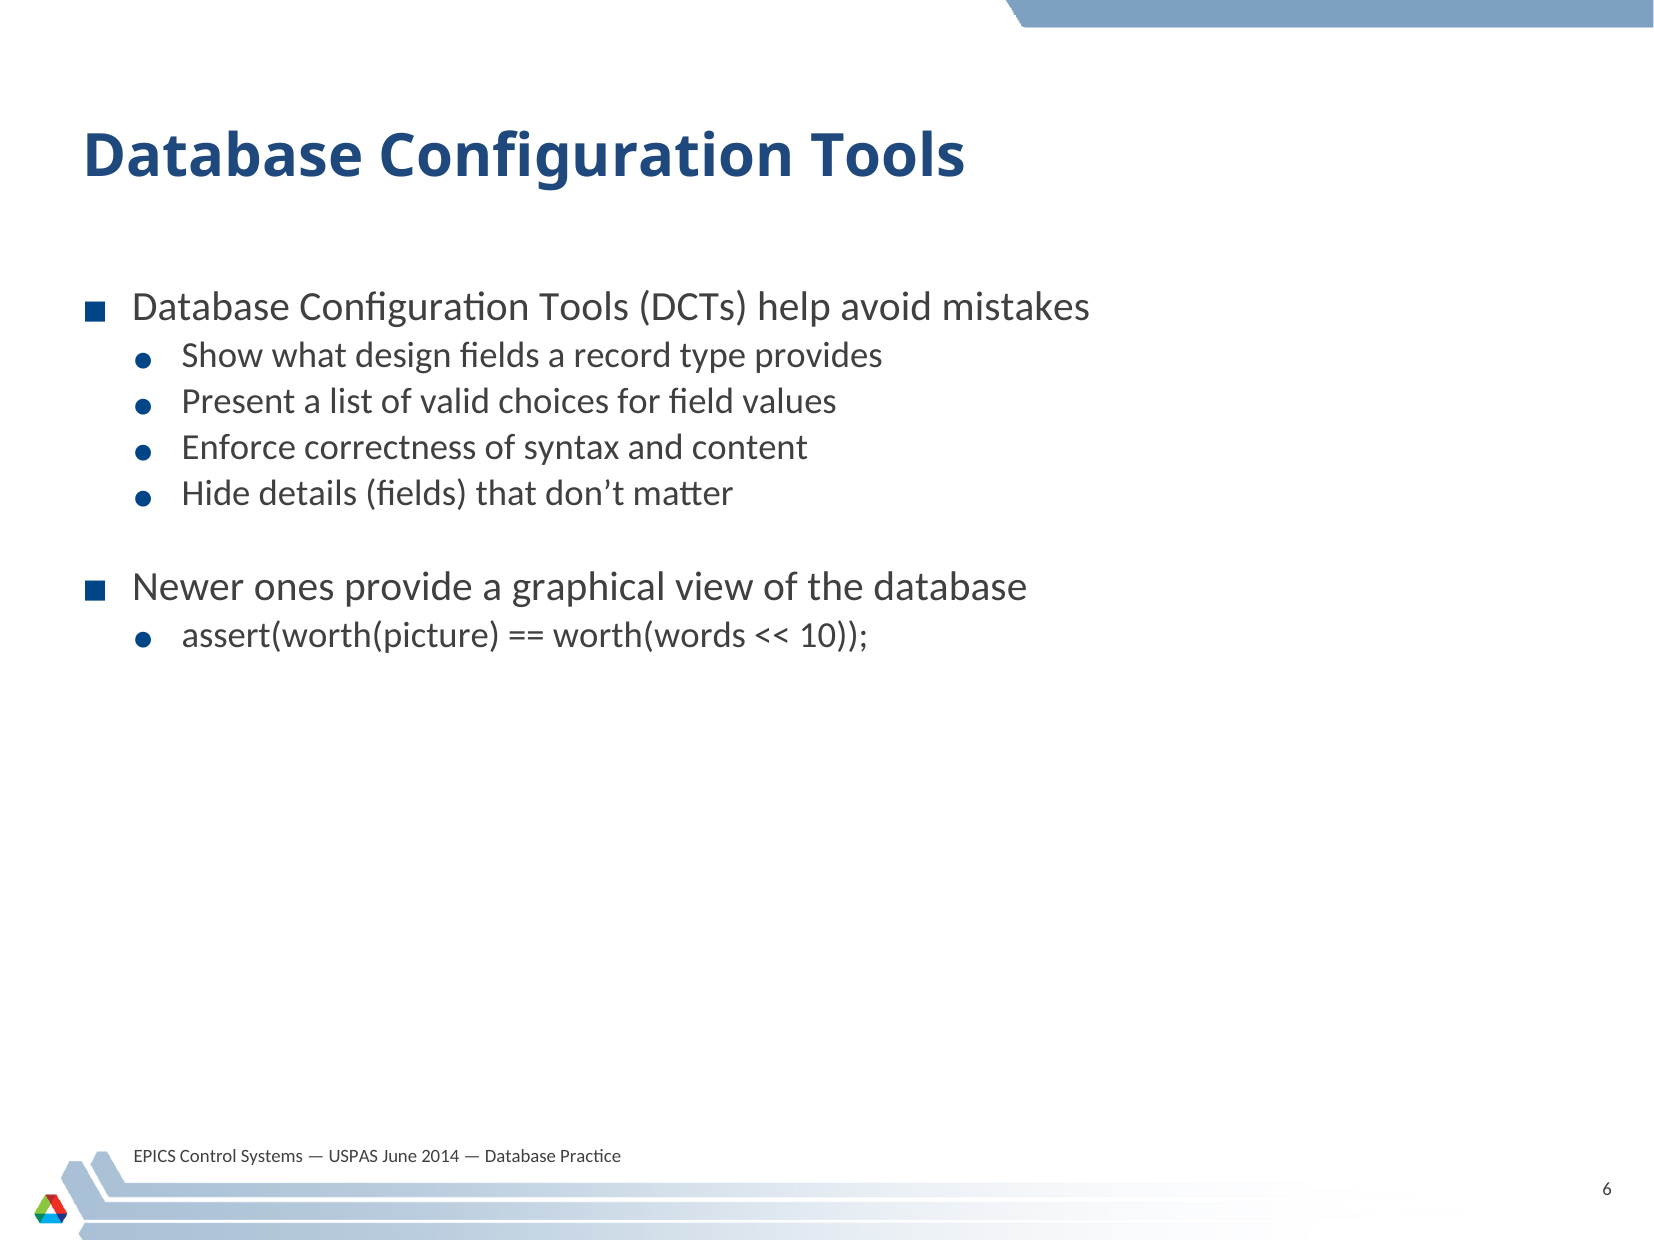

# Database Configuration Tools
Database Configuration Tools (DCTs) help avoid mistakes
Show what design fields a record type provides
Present a list of valid choices for field values
Enforce correctness of syntax and content
Hide details (fields) that don’t matter
Newer ones provide a graphical view of the database
assert(worth(picture) == worth(words << 10));
EPICS Control Systems — USPAS June 2014 — Database Practice
6